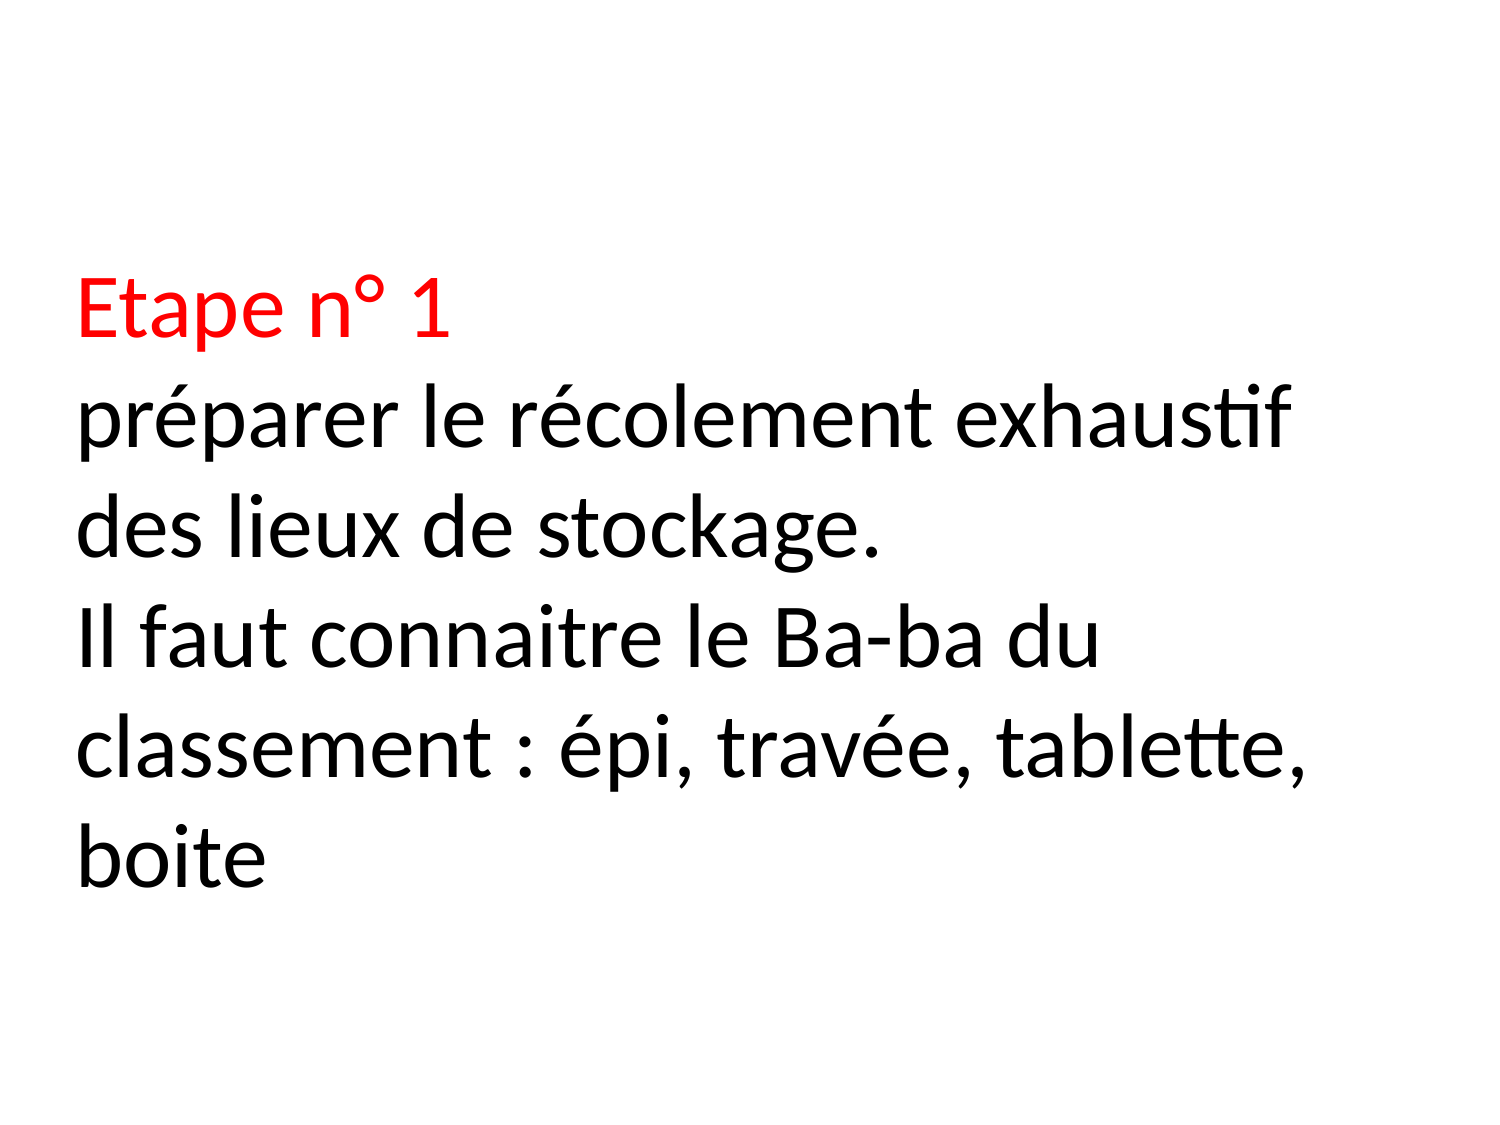

# Etape n° 1 préparer le récolement exhaustif des lieux de stockage. Il faut connaitre le Ba-ba du classement : épi, travée, tablette, boite